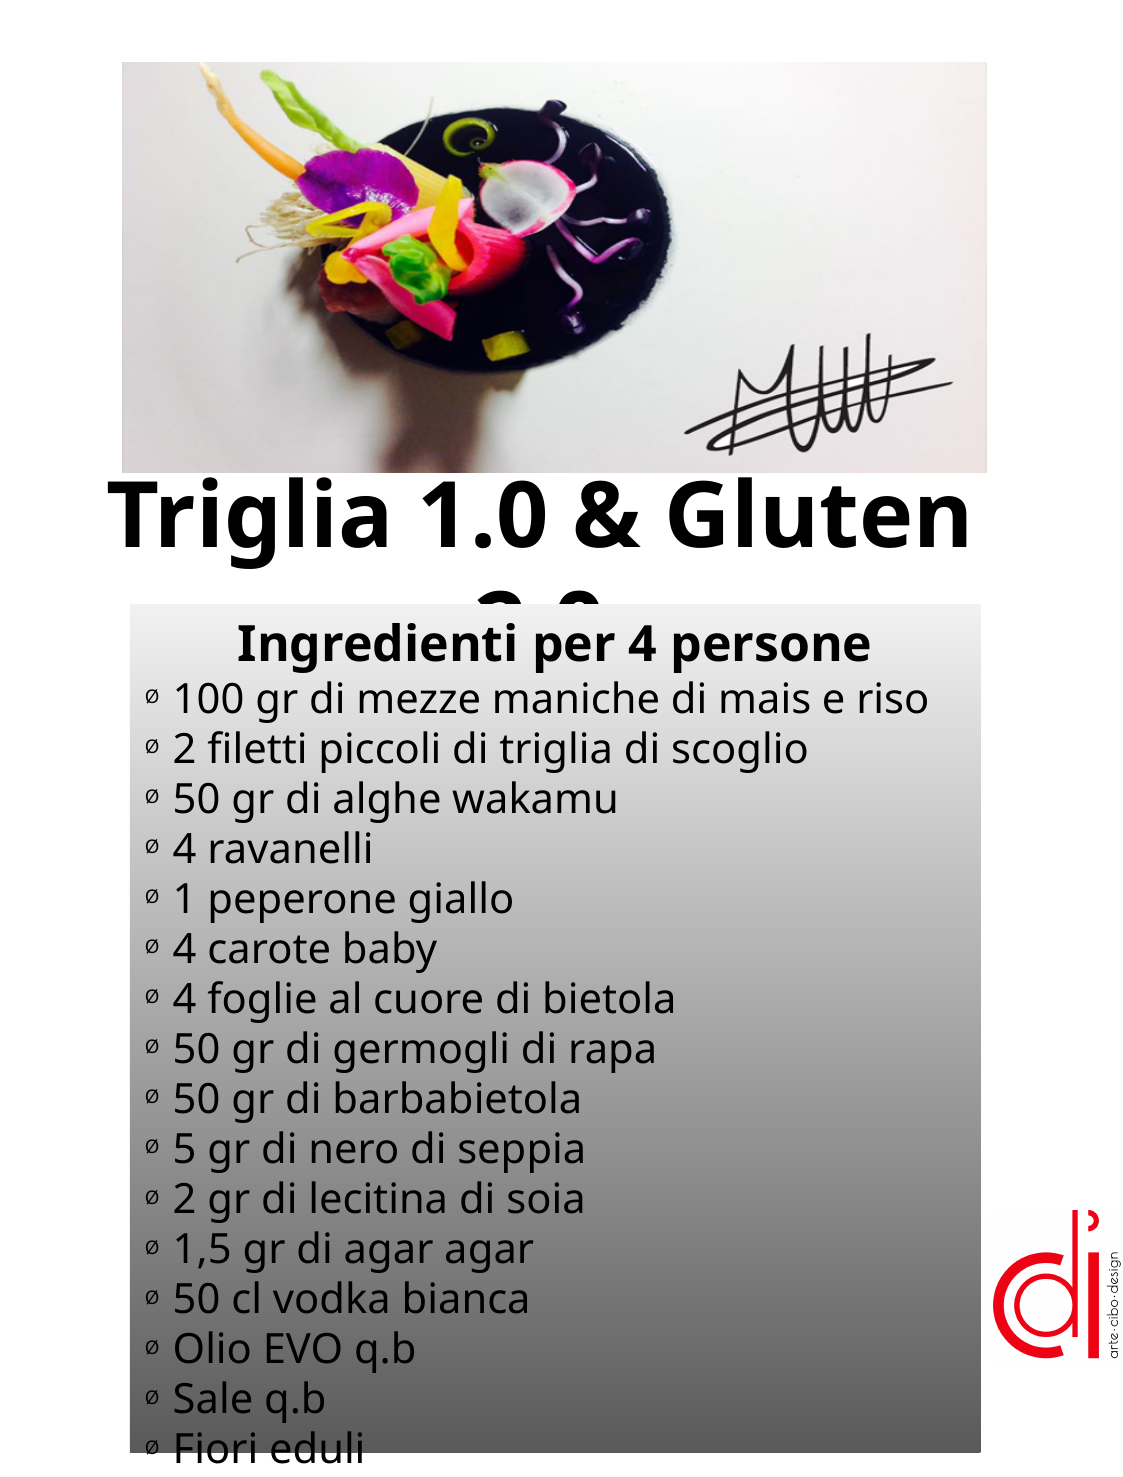

# Triglia 1.0 & Gluten 2.0
Ingredienti per 4 persone
100 gr di mezze maniche di mais e riso
2 filetti piccoli di triglia di scoglio
50 gr di alghe wakamu
4 ravanelli
1 peperone giallo
4 carote baby
4 foglie al cuore di bietola
50 gr di germogli di rapa
50 gr di barbabietola
5 gr di nero di seppia
2 gr di lecitina di soia
1,5 gr di agar agar
50 cl vodka bianca
Olio EVO q.b
Sale q.b
Fiori eduli